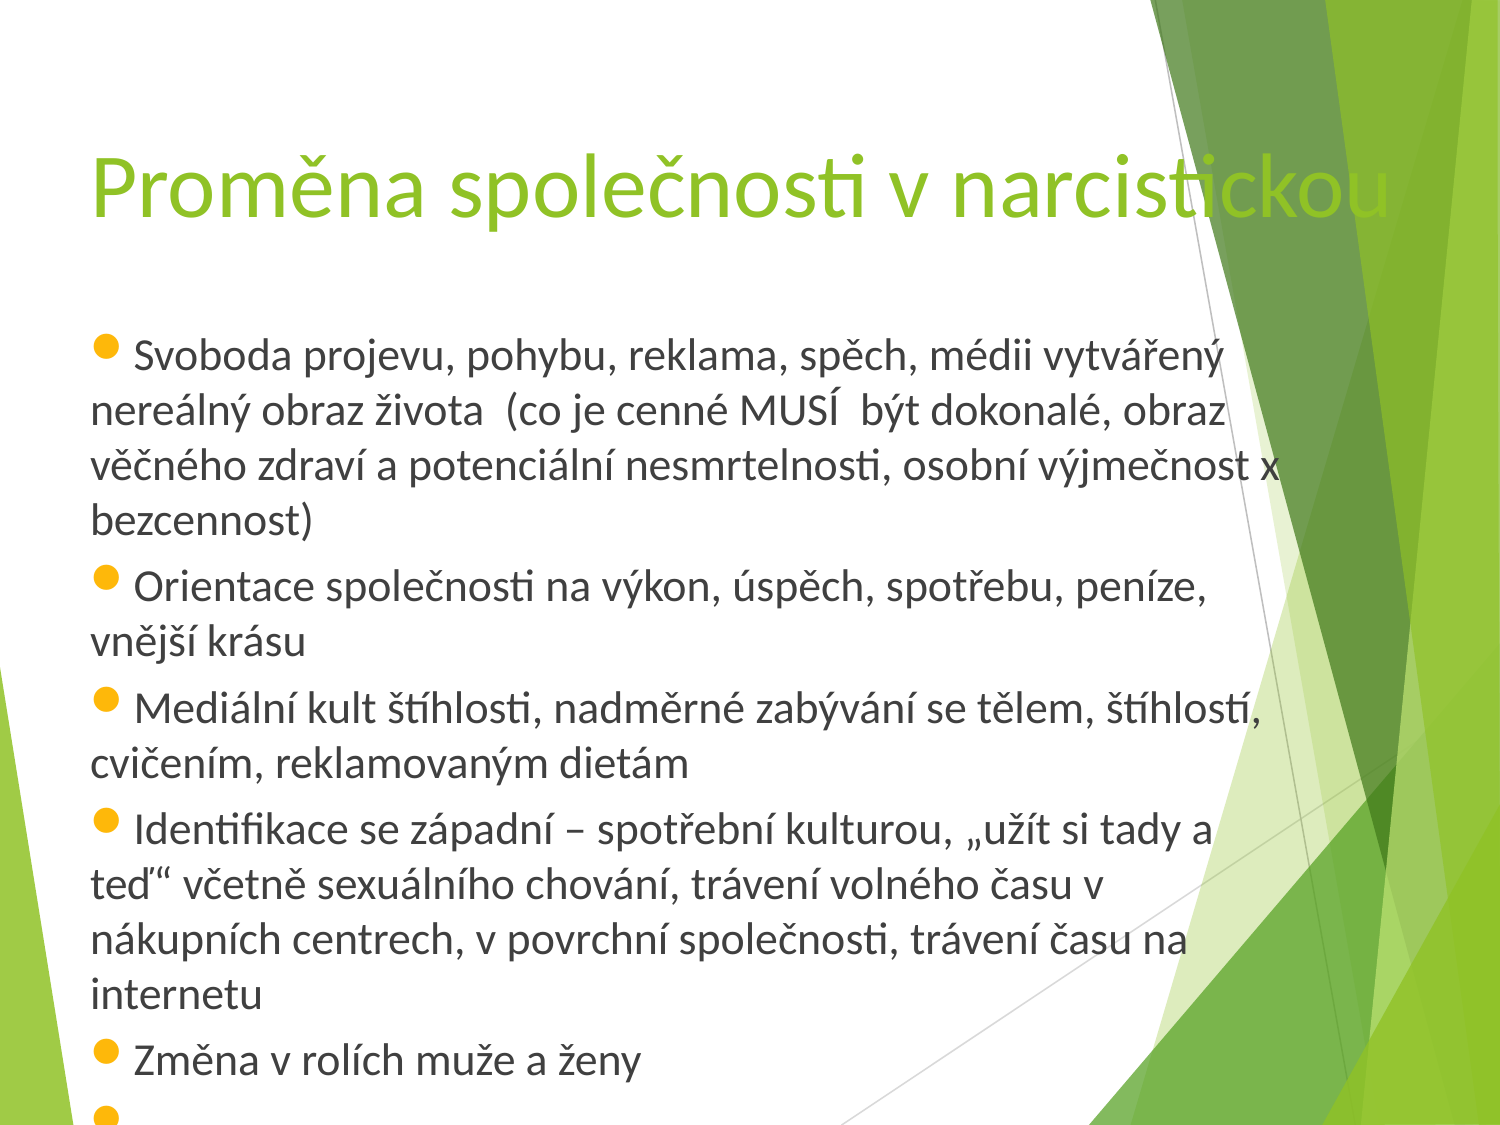

# Proměna společnosti v narcistickou
Svoboda projevu, pohybu, reklama, spěch, médii vytvářený nereálný obraz života (co je cenné MUSÍ být dokonalé, obraz věčného zdraví a potenciální nesmrtelnosti, osobní výjmečnost x bezcennost)
Orientace společnosti na výkon, úspěch, spotřebu, peníze, vnější krásu
Mediální kult štíhlosti, nadměrné zabývání se tělem, štíhlostí, cvičením, reklamovaným dietám
Identifikace se západní – spotřební kulturou, „užít si tady a teď“ včetně sexuálního chování, trávení volného času v nákupních centrech, v povrchní společnosti, trávení času na internetu
Změna v rolích muže a ženy